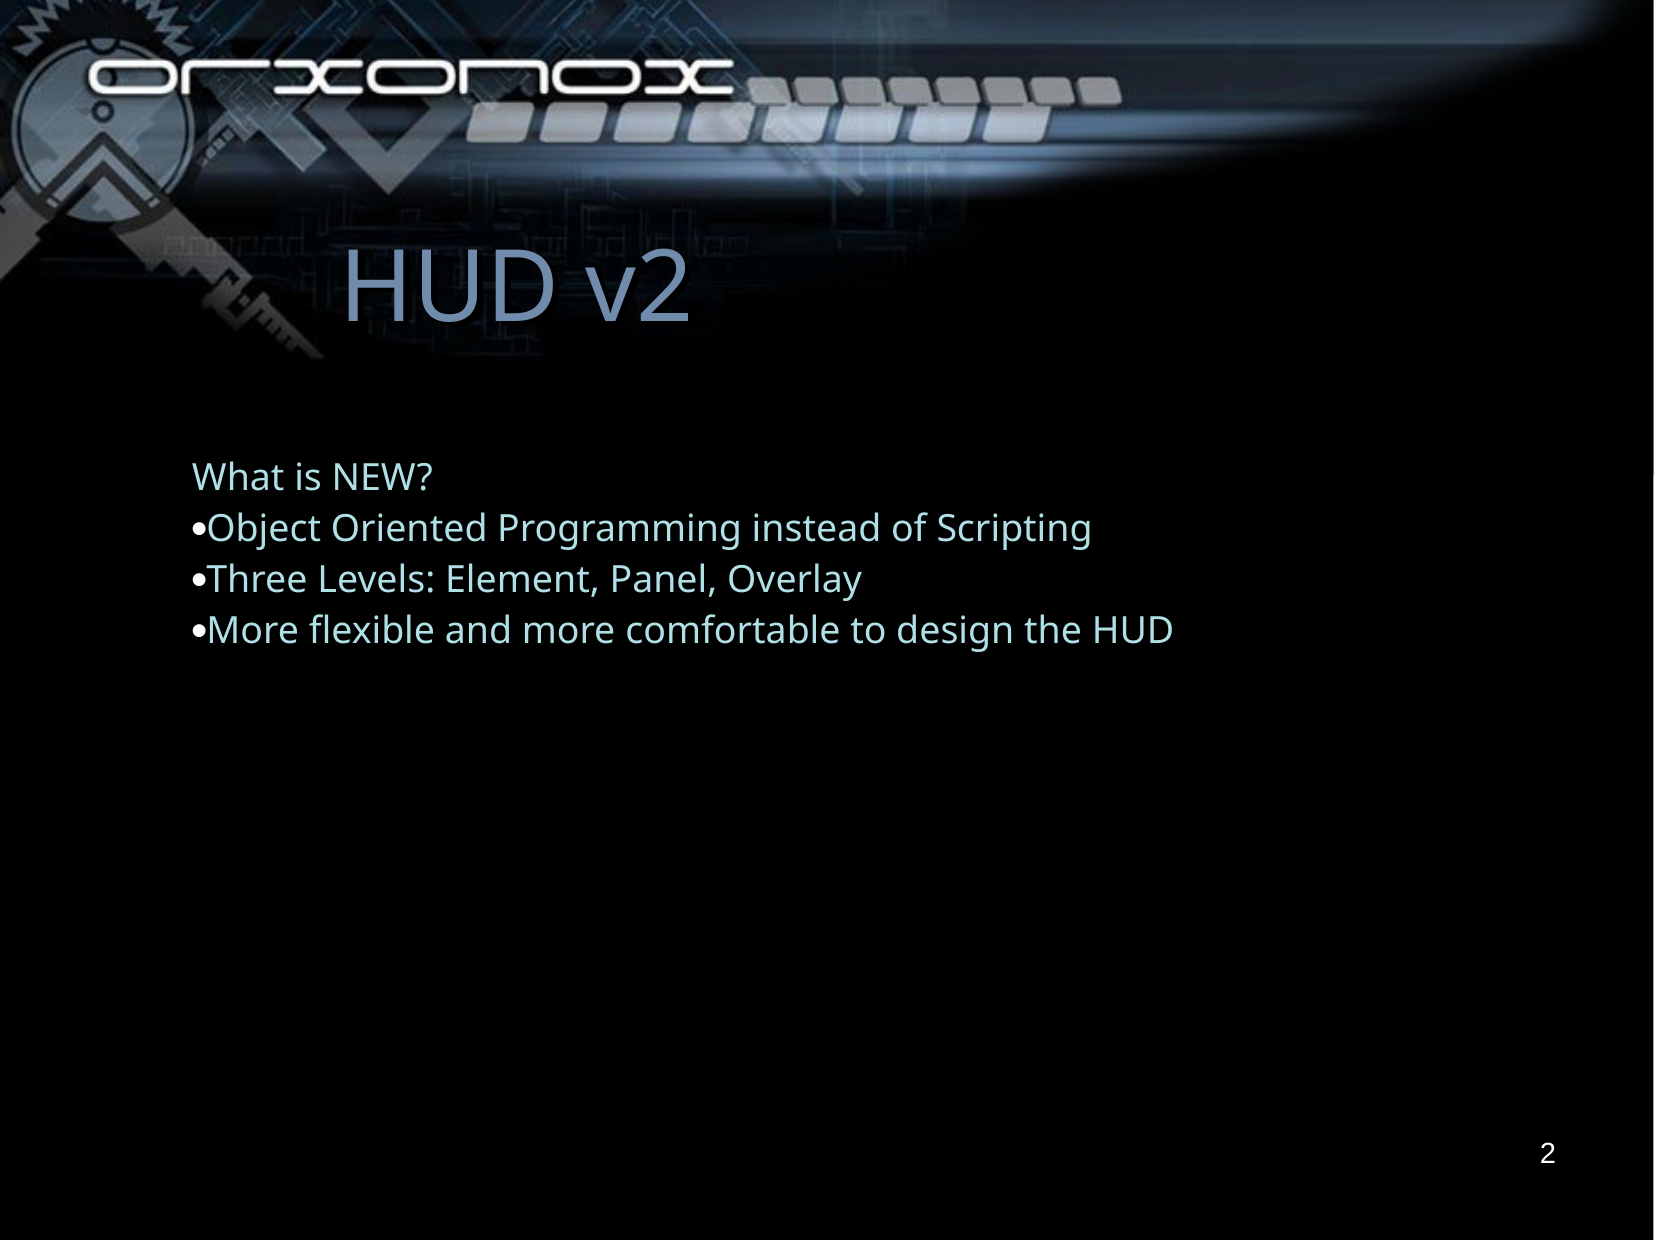

HUD v2
What is NEW?
Object Oriented Programming instead of Scripting
Three Levels: Element, Panel, Overlay
More flexible and more comfortable to design the HUD